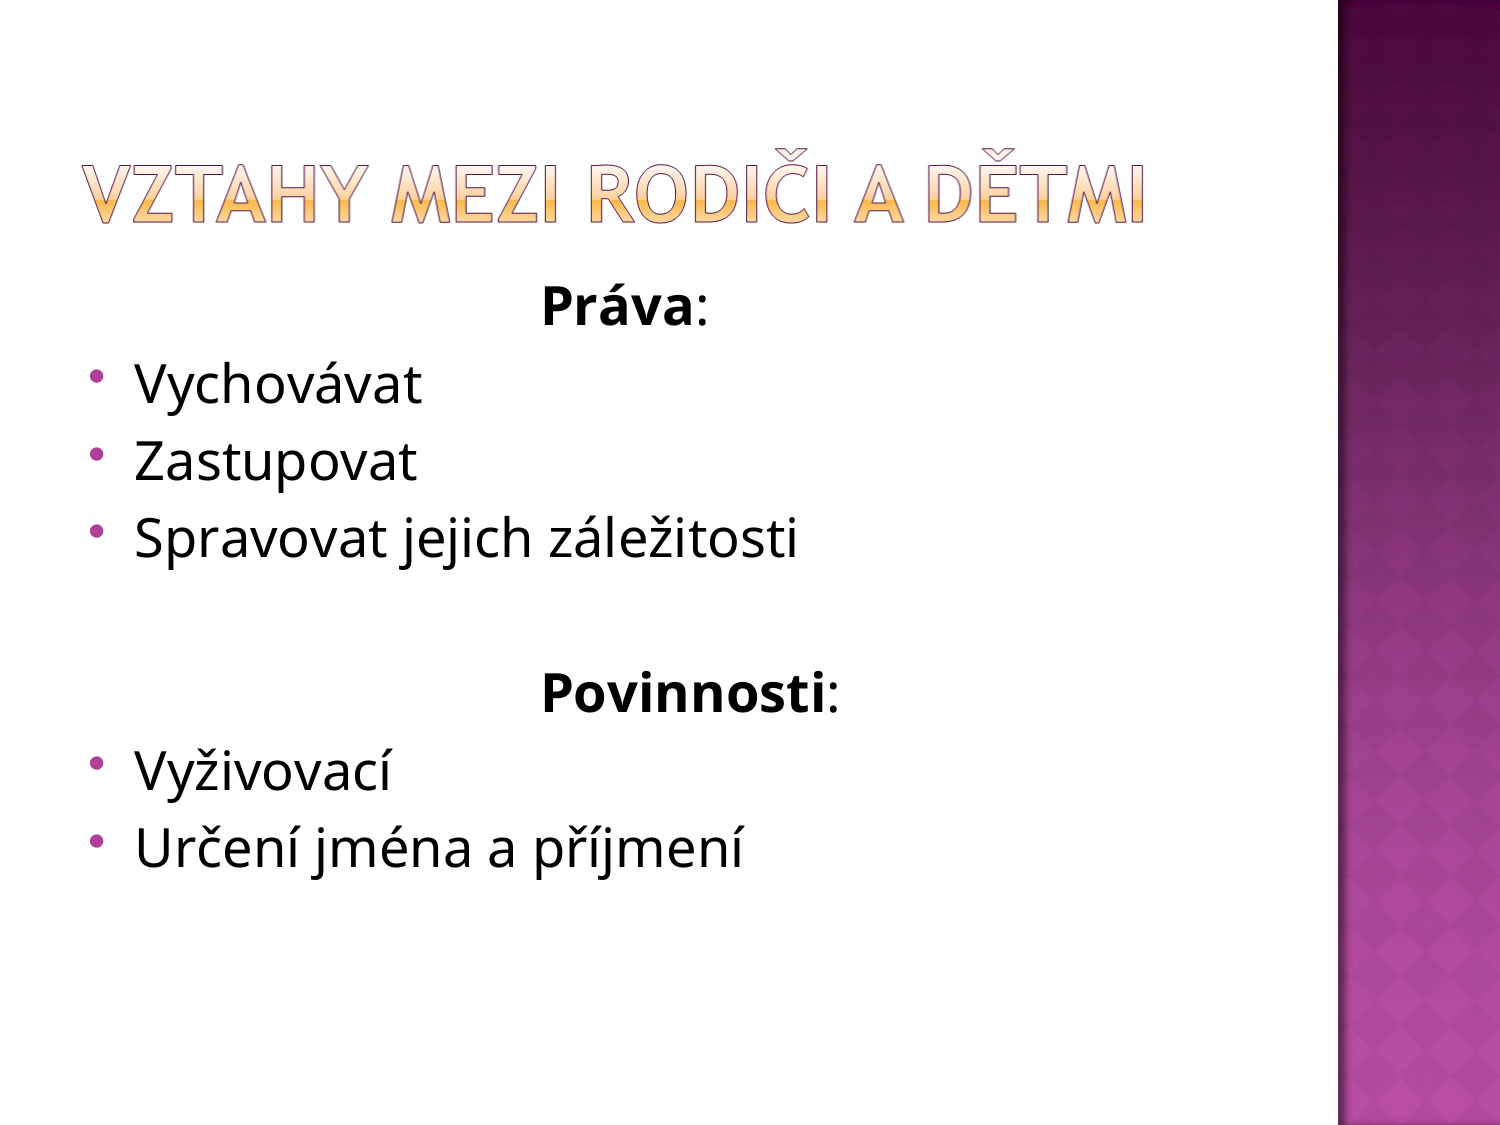

# Práva:
Vychovávat
Zastupovat
Spravovat jejich záležitosti
				Povinnosti:
Vyživovací
Určení jména a příjmení